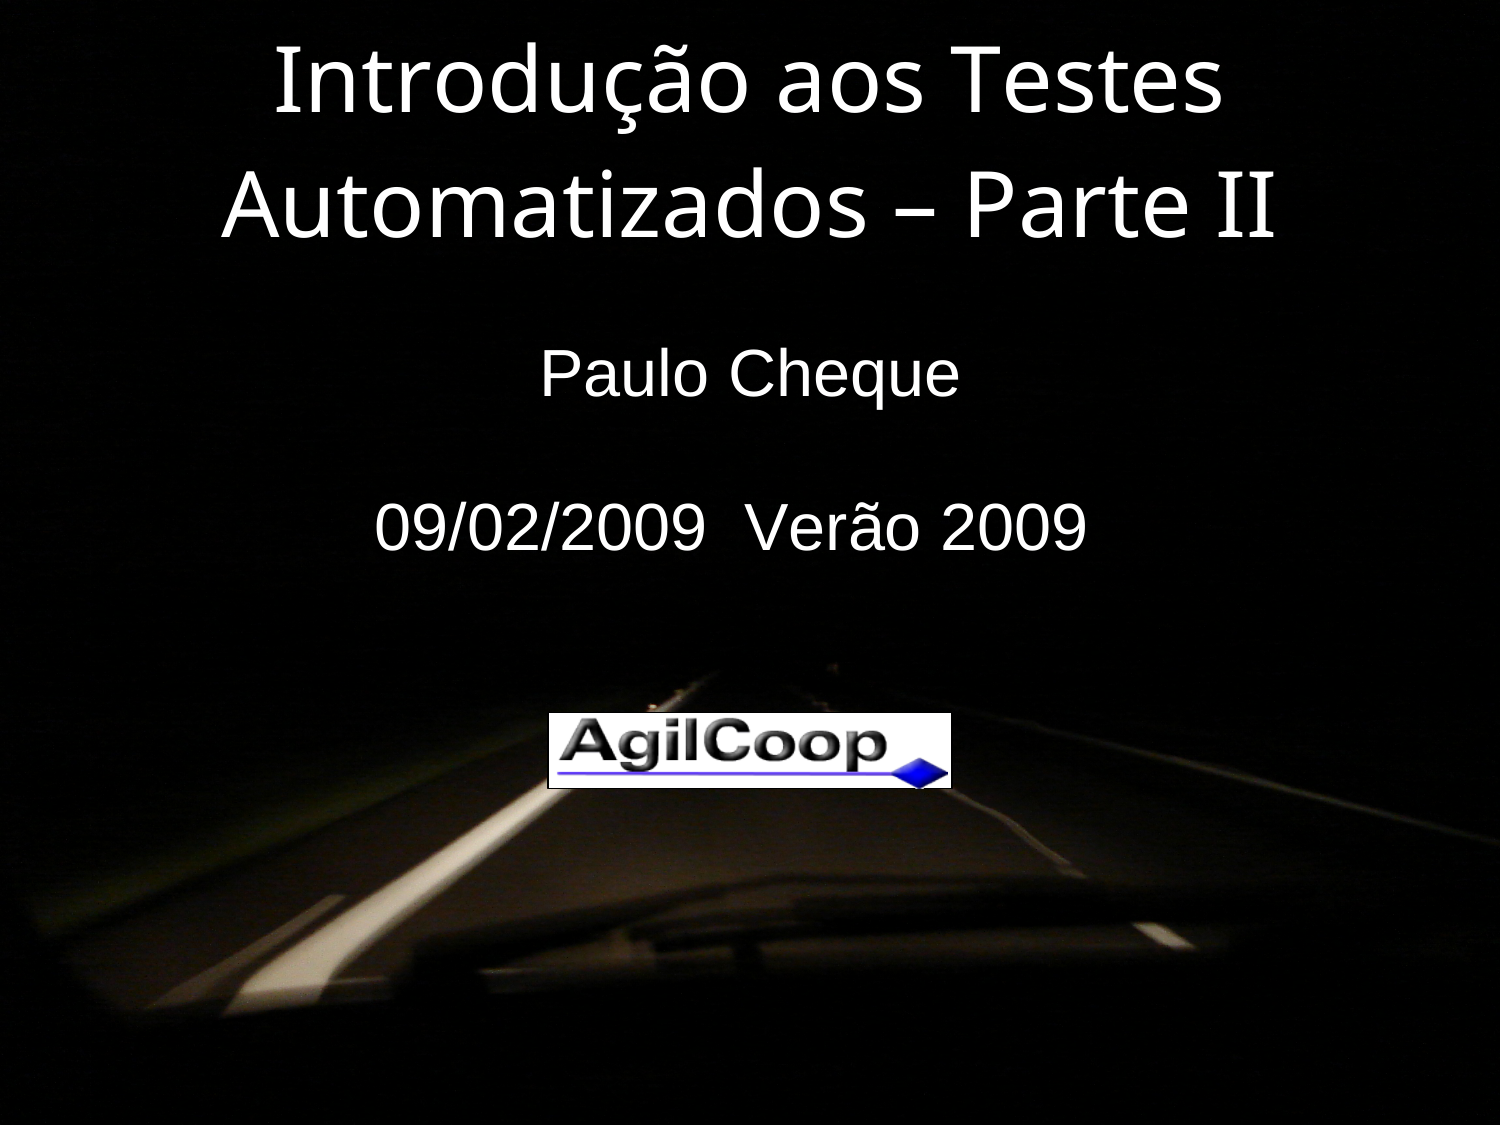

# Introdução aos Testes Automatizados – Parte II
Paulo Cheque
09/02/2009 Verão 2009